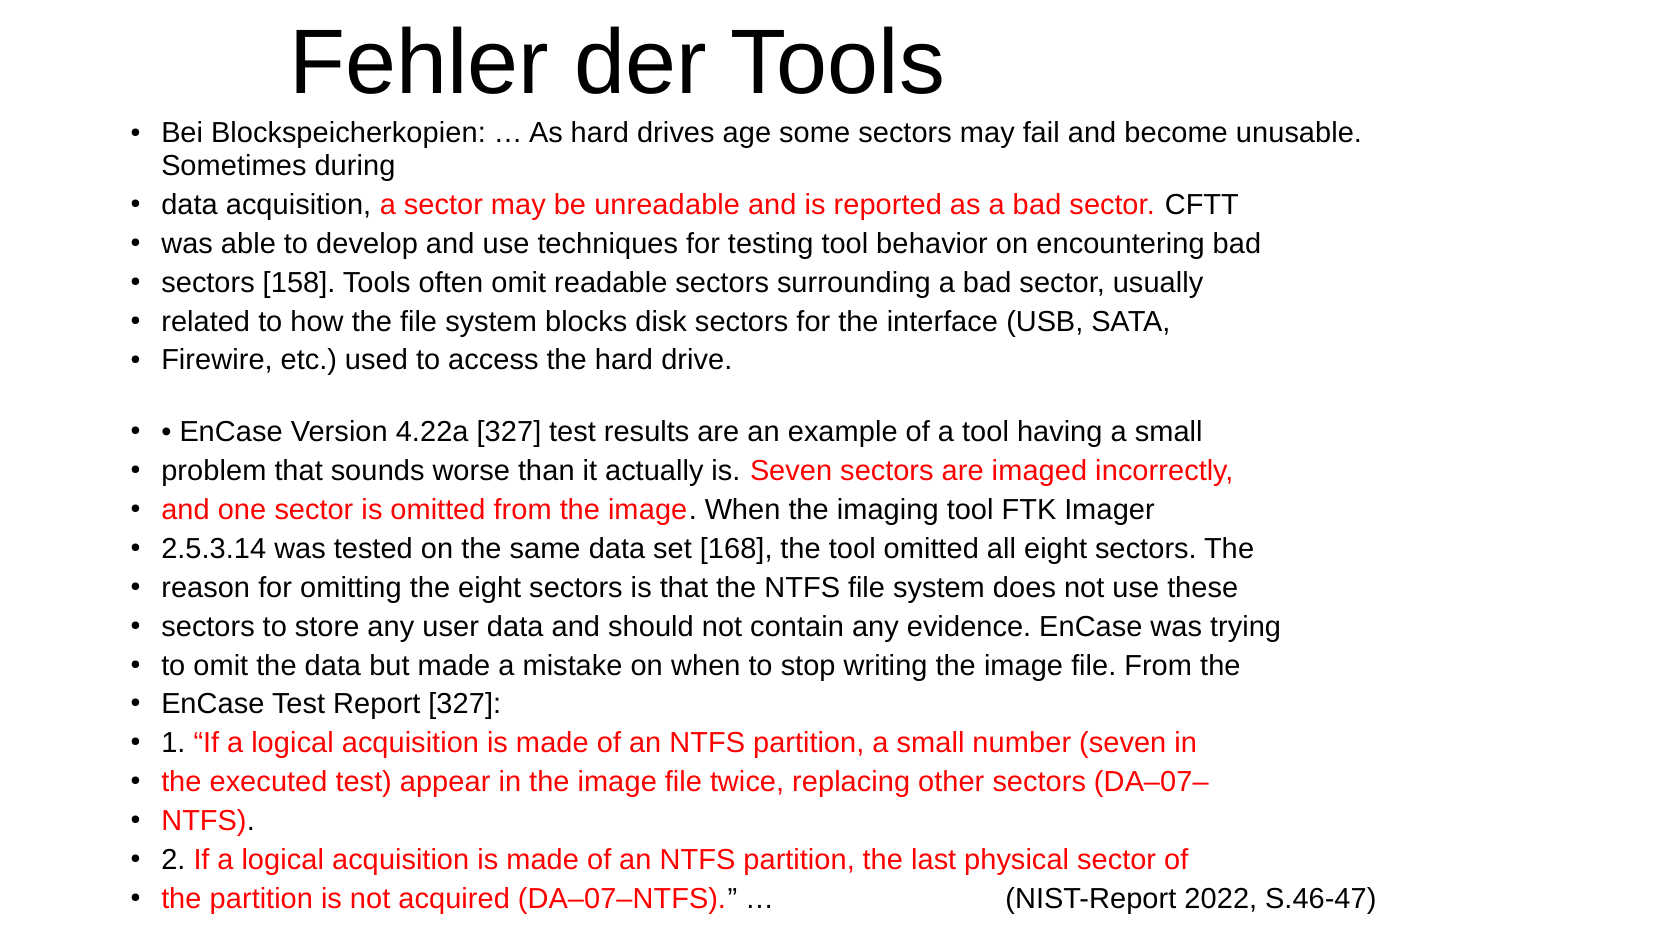

# Fehler der Tools
Bei Blockspeicherkopien: … As hard drives age some sectors may fail and become unusable. Sometimes during
data acquisition, a sector may be unreadable and is reported as a bad sector. CFTT
was able to develop and use techniques for testing tool behavior on encountering bad
sectors [158]. Tools often omit readable sectors surrounding a bad sector, usually
related to how the file system blocks disk sectors for the interface (USB, SATA,
Firewire, etc.) used to access the hard drive.
• EnCase Version 4.22a [327] test results are an example of a tool having a small
problem that sounds worse than it actually is. Seven sectors are imaged incorrectly,
and one sector is omitted from the image. When the imaging tool FTK Imager
2.5.3.14 was tested on the same data set [168], the tool omitted all eight sectors. The
reason for omitting the eight sectors is that the NTFS file system does not use these
sectors to store any user data and should not contain any evidence. EnCase was trying
to omit the data but made a mistake on when to stop writing the image file. From the
EnCase Test Report [327]:
1. “If a logical acquisition is made of an NTFS partition, a small number (seven in
the executed test) appear in the image file twice, replacing other sectors (DA–07–
NTFS).
2. If a logical acquisition is made of an NTFS partition, the last physical sector of
the partition is not acquired (DA–07–NTFS).” … (NIST-Report 2022, S.46-47)